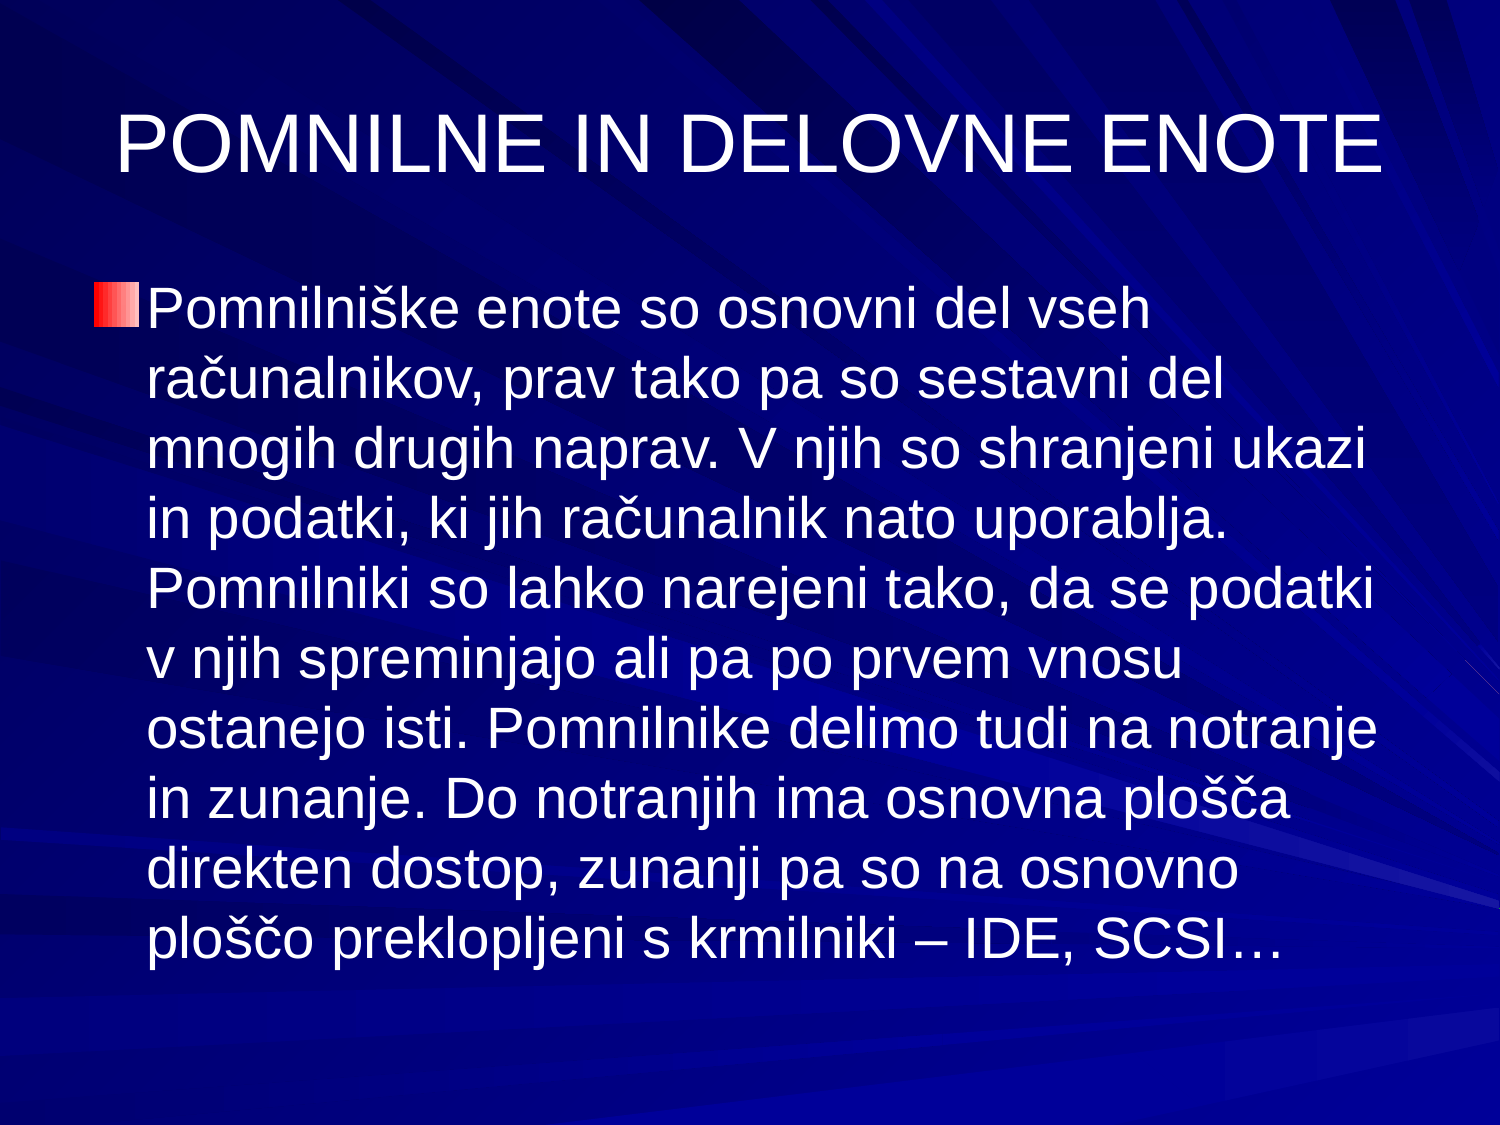

# POMNILNE IN DELOVNE ENOTE
Pomnilniške enote so osnovni del vseh računalnikov, prav tako pa so sestavni del mnogih drugih naprav. V njih so shranjeni ukazi in podatki, ki jih računalnik nato uporablja. Pomnilniki so lahko narejeni tako, da se podatki v njih spreminjajo ali pa po prvem vnosu ostanejo isti. Pomnilnike delimo tudi na notranje in zunanje. Do notranjih ima osnovna plošča direkten dostop, zunanji pa so na osnovno ploščo preklopljeni s krmilniki – IDE, SCSI…